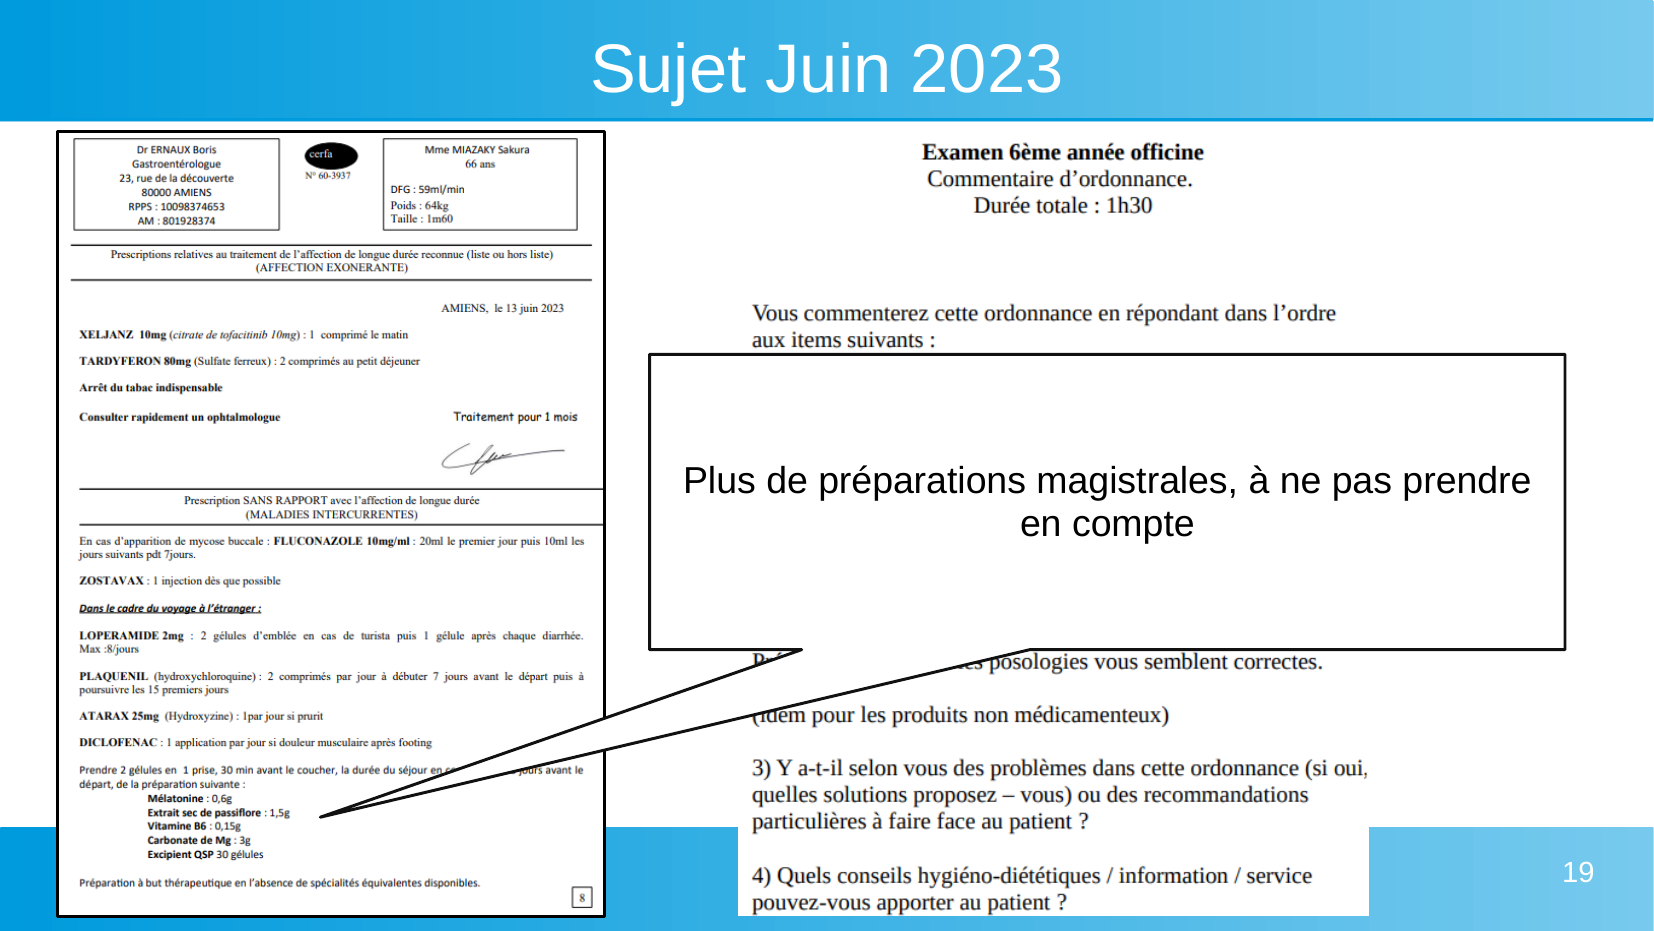

# Sujet Juin 2023
Plus de préparations magistrales, à ne pas prendre en compte
19